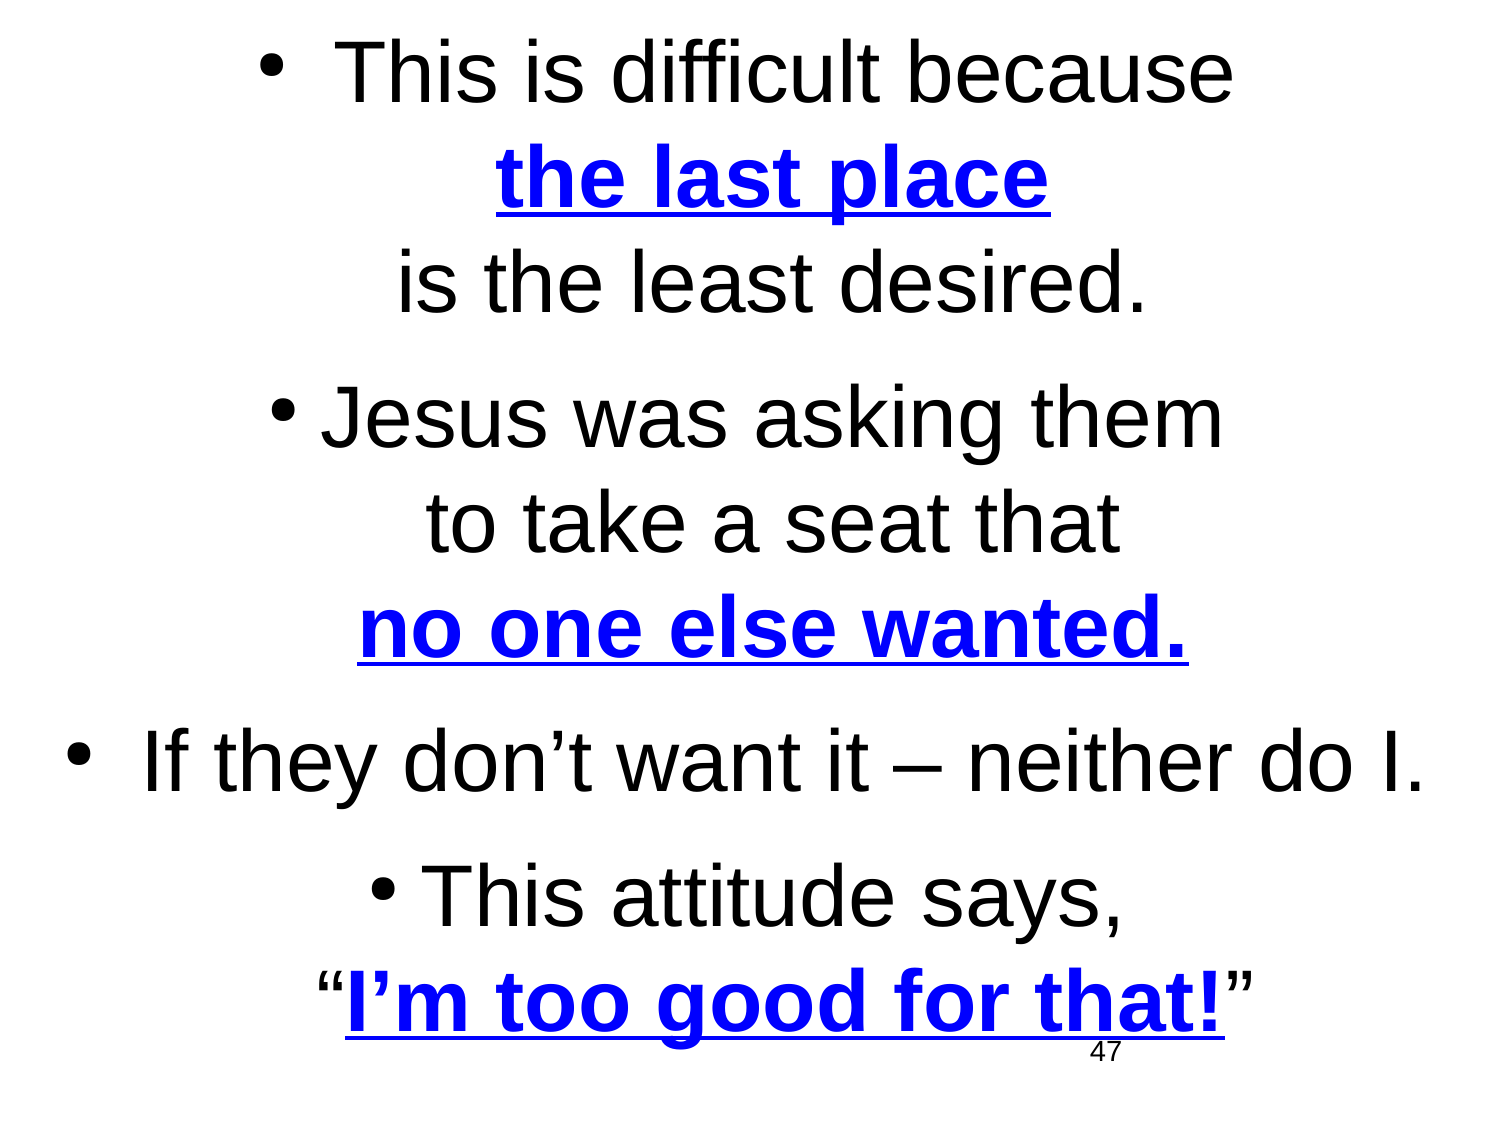

# This is difficult because the last place is the least desired.
Jesus was asking them
to take a seat that
no one else wanted.
 If they don’t want it – neither do I.
This attitude says,
“I’m too good for that!”
47